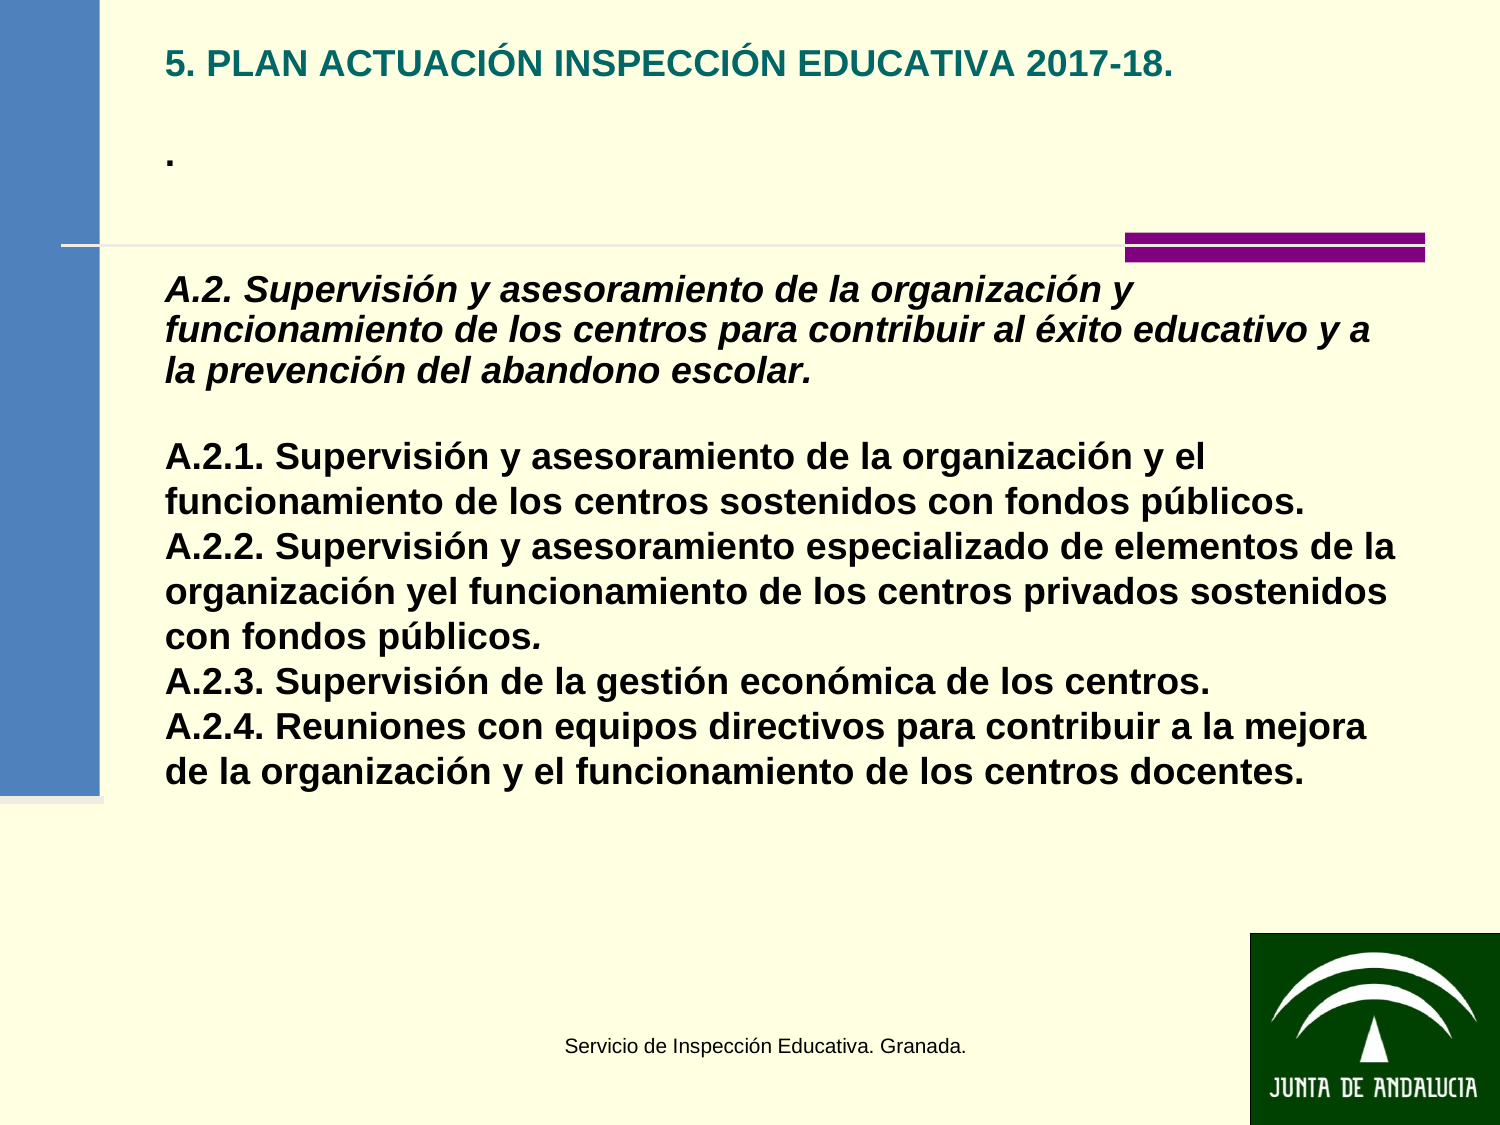

5. PLAN ACTUACIÓN INSPECCIÓN EDUCATIVA 2017-18.
.
A.2. Supervisión y asesoramiento de la organización y funcionamiento de los centros para contribuir al éxito educativo y a la prevención del abandono escolar.
A.2.1. Supervisión y asesoramiento de la organización y el funcionamiento de los centros sostenidos con fondos públicos.
A.2.2. Supervisión y asesoramiento especializado de elementos de la organización yel funcionamiento de los centros privados sostenidos con fondos públicos.
A.2.3. Supervisión de la gestión económica de los centros.
A.2.4. Reuniones con equipos directivos para contribuir a la mejora de la organización y el funcionamiento de los centros docentes.
Servicio de Inspección Educativa. Granada.